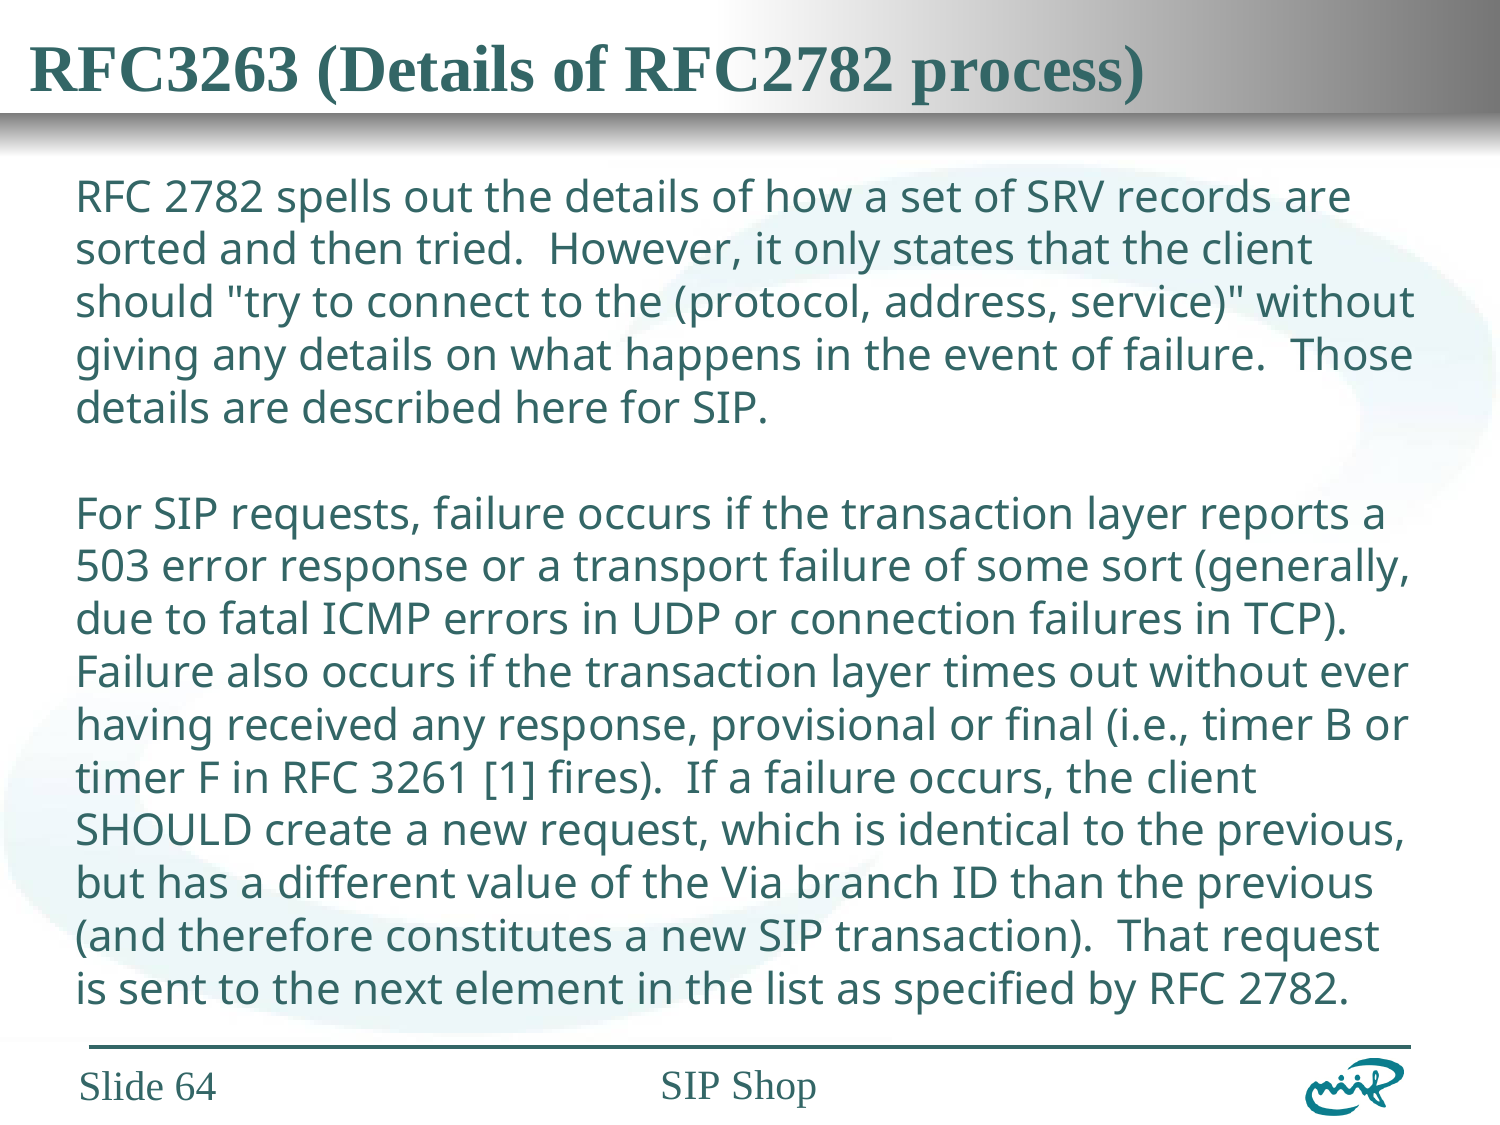

# RFC3263 (Details of RFC2782 process)
RFC 2782 spells out the details of how a set of SRV records are sorted and then tried. However, it only states that the client should "try to connect to the (protocol, address, service)" without giving any details on what happens in the event of failure. Those details are described here for SIP.
For SIP requests, failure occurs if the transaction layer reports a 503 error response or a transport failure of some sort (generally, due to fatal ICMP errors in UDP or connection failures in TCP). Failure also occurs if the transaction layer times out without ever having received any response, provisional or final (i.e., timer B or timer F in RFC 3261 [1] fires). If a failure occurs, the client SHOULD create a new request, which is identical to the previous, but has a different value of the Via branch ID than the previous (and therefore constitutes a new SIP transaction). That request is sent to the next element in the list as specified by RFC 2782.
64